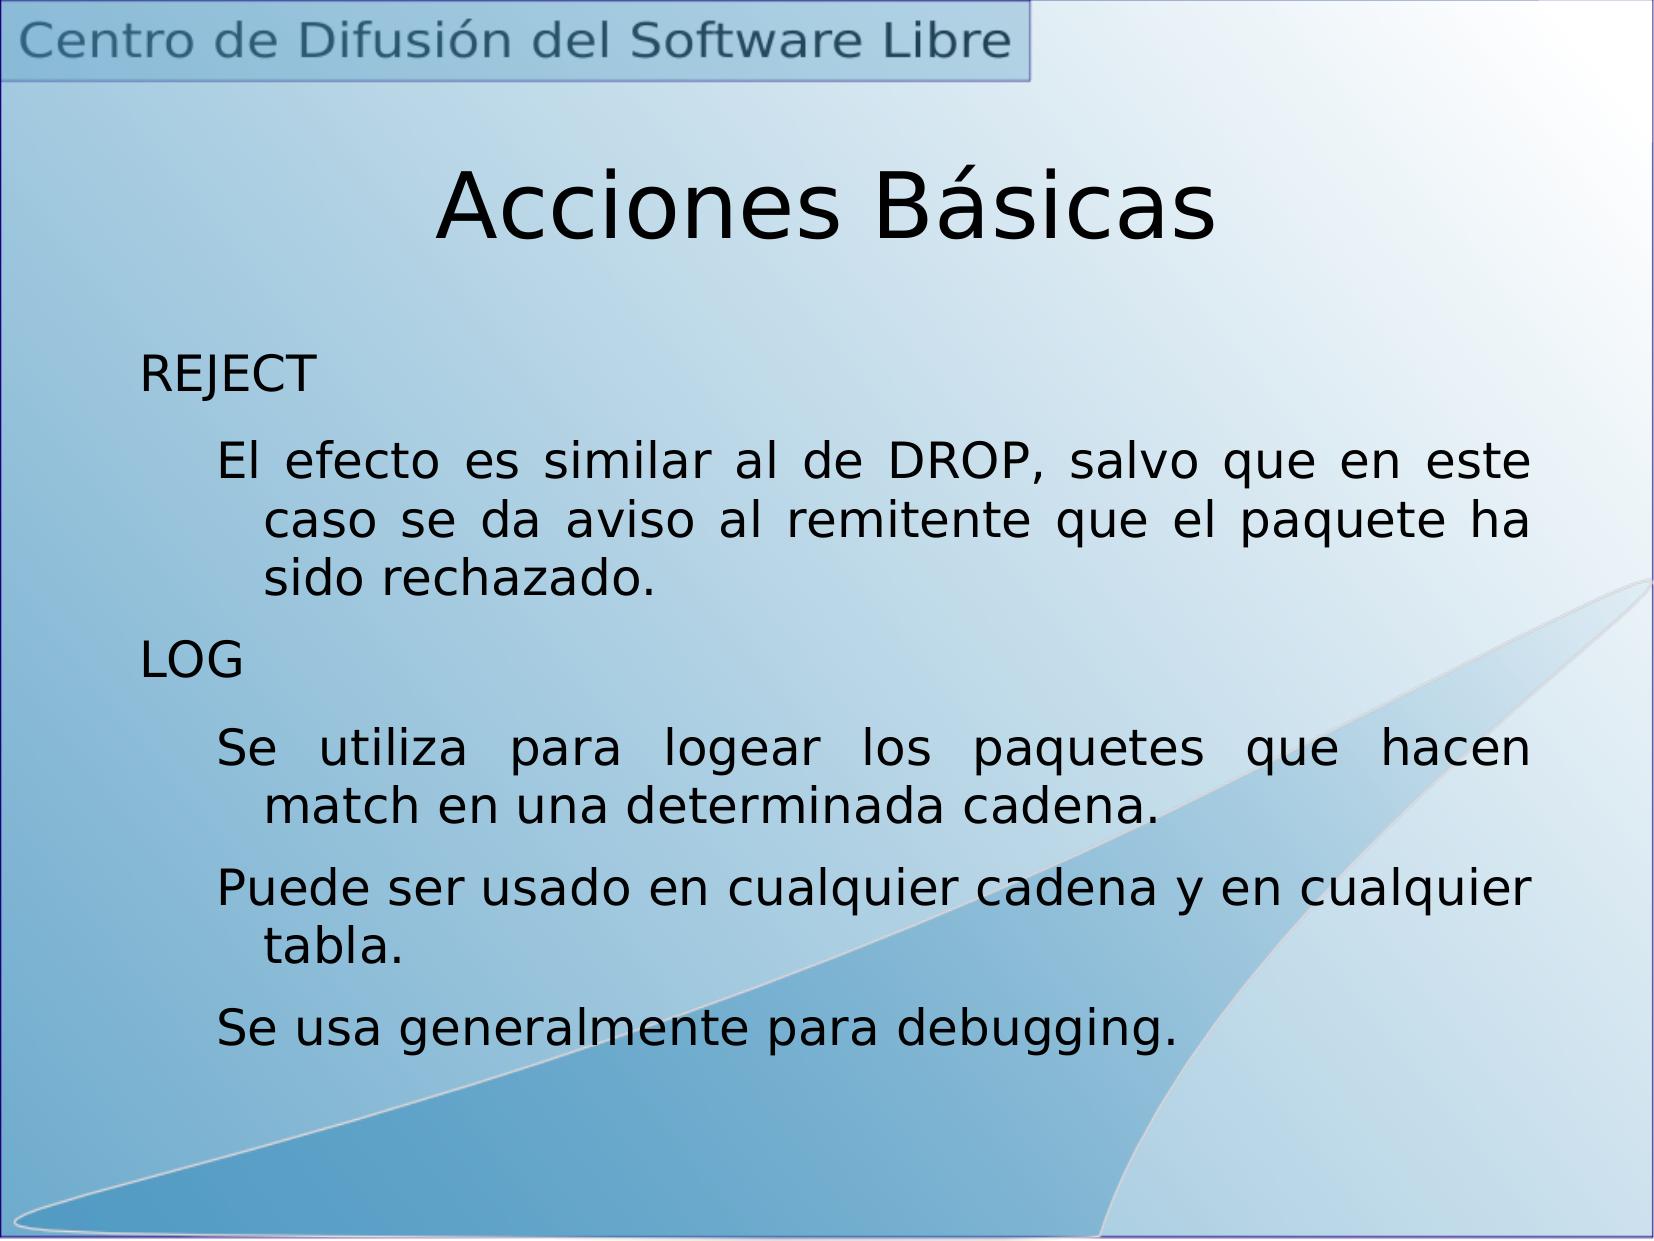

# Acciones Básicas
REJECT
El efecto es similar al de DROP, salvo que en este caso se da aviso al remitente que el paquete ha sido rechazado.
LOG
Se utiliza para logear los paquetes que hacen match en una determinada cadena.
Puede ser usado en cualquier cadena y en cualquier tabla.
Se usa generalmente para debugging.